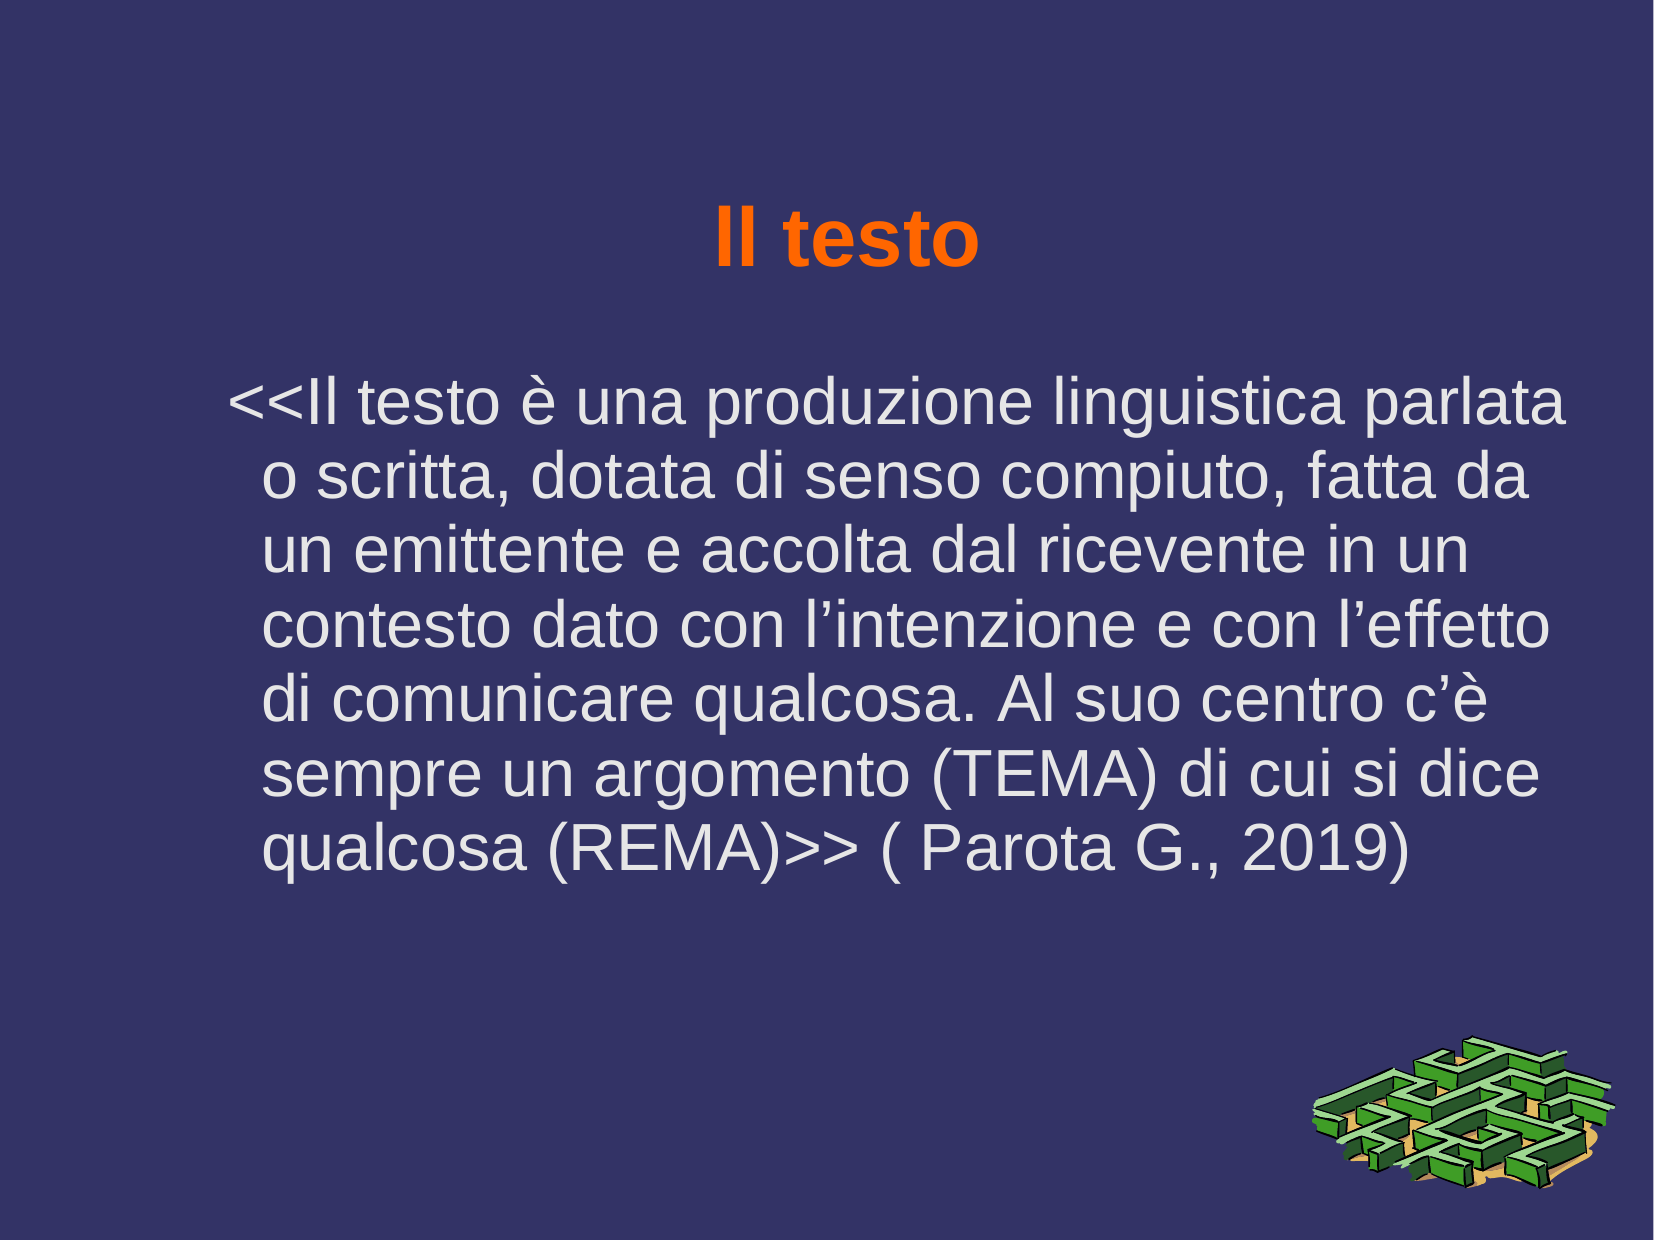

Ill testo
 <<Il testo è una produzione linguistica parlata o scritta, dotata di senso compiuto, fatta da un emittente e accolta dal ricevente in un contesto dato con l’intenzione e con l’effetto di comunicare qualcosa. Al suo centro c’è sempre un argomento (TEMA) di cui si dice qualcosa (REMA)>> ( Parota G., 2019)